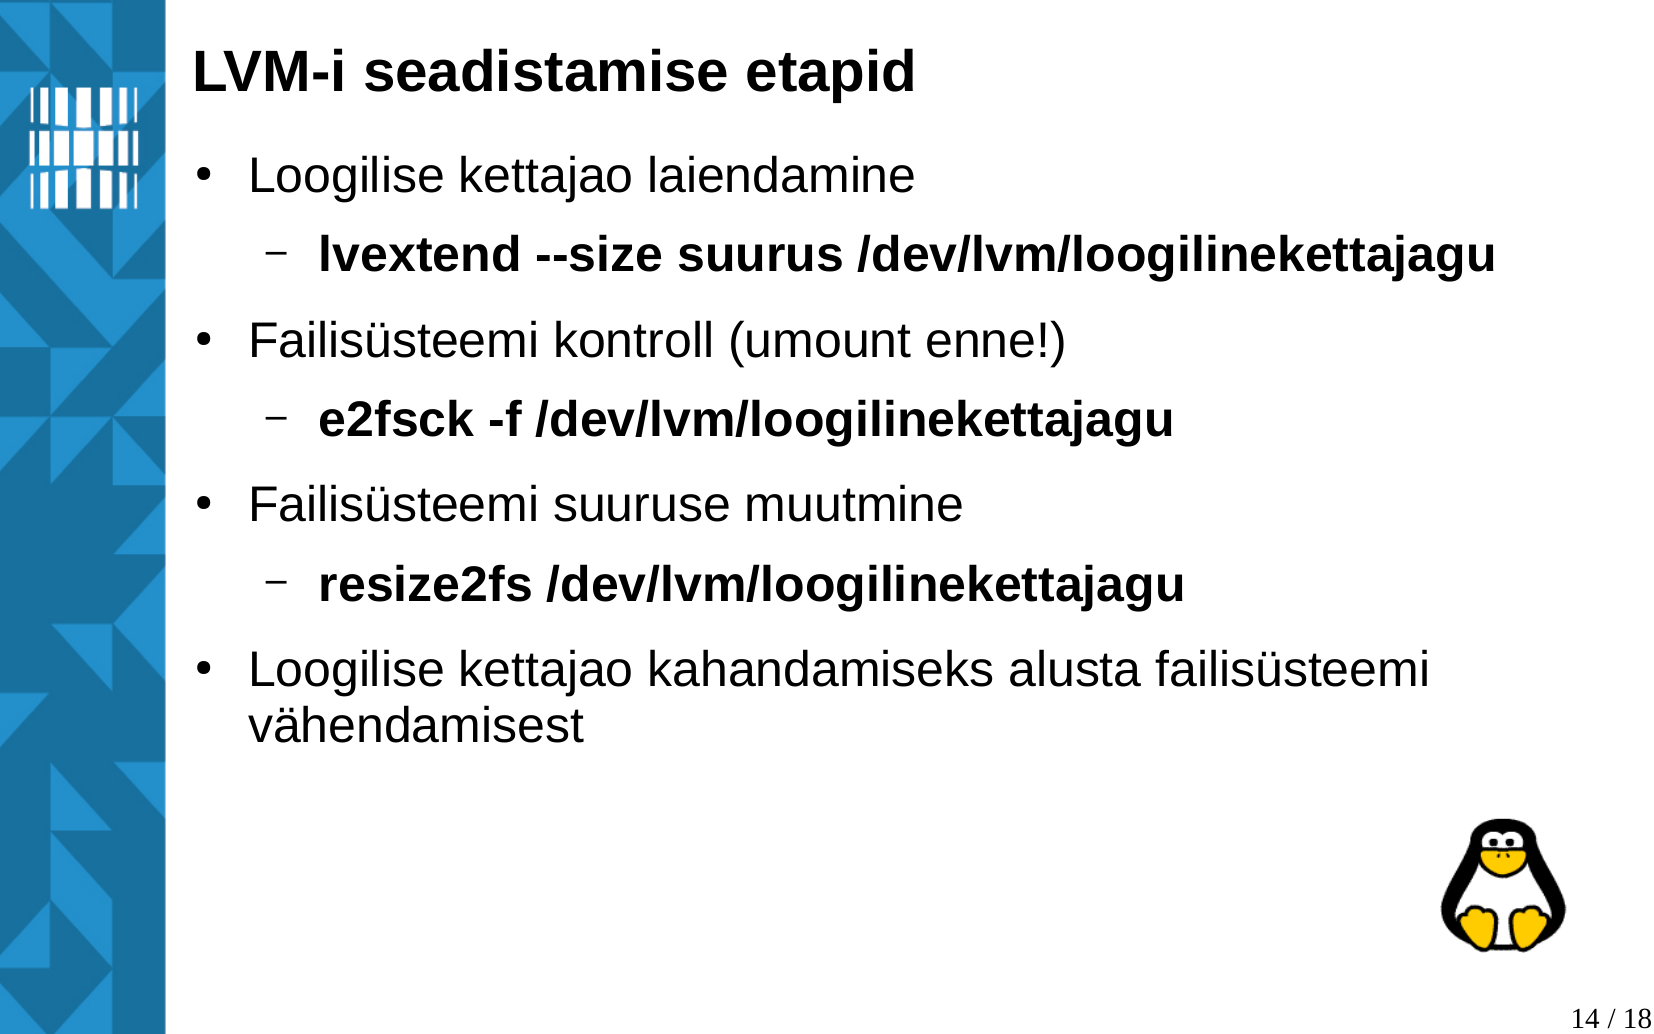

# LVM-i seadistamise etapid
Loogilise kettajao laiendamine
lvextend --size suurus /dev/lvm/loogilinekettajagu
Failisüsteemi kontroll (umount enne!)
e2fsck -f /dev/lvm/loogilinekettajagu
Failisüsteemi suuruse muutmine
resize2fs /dev/lvm/loogilinekettajagu
Loogilise kettajao kahandamiseks alusta failisüsteemi vähendamisest